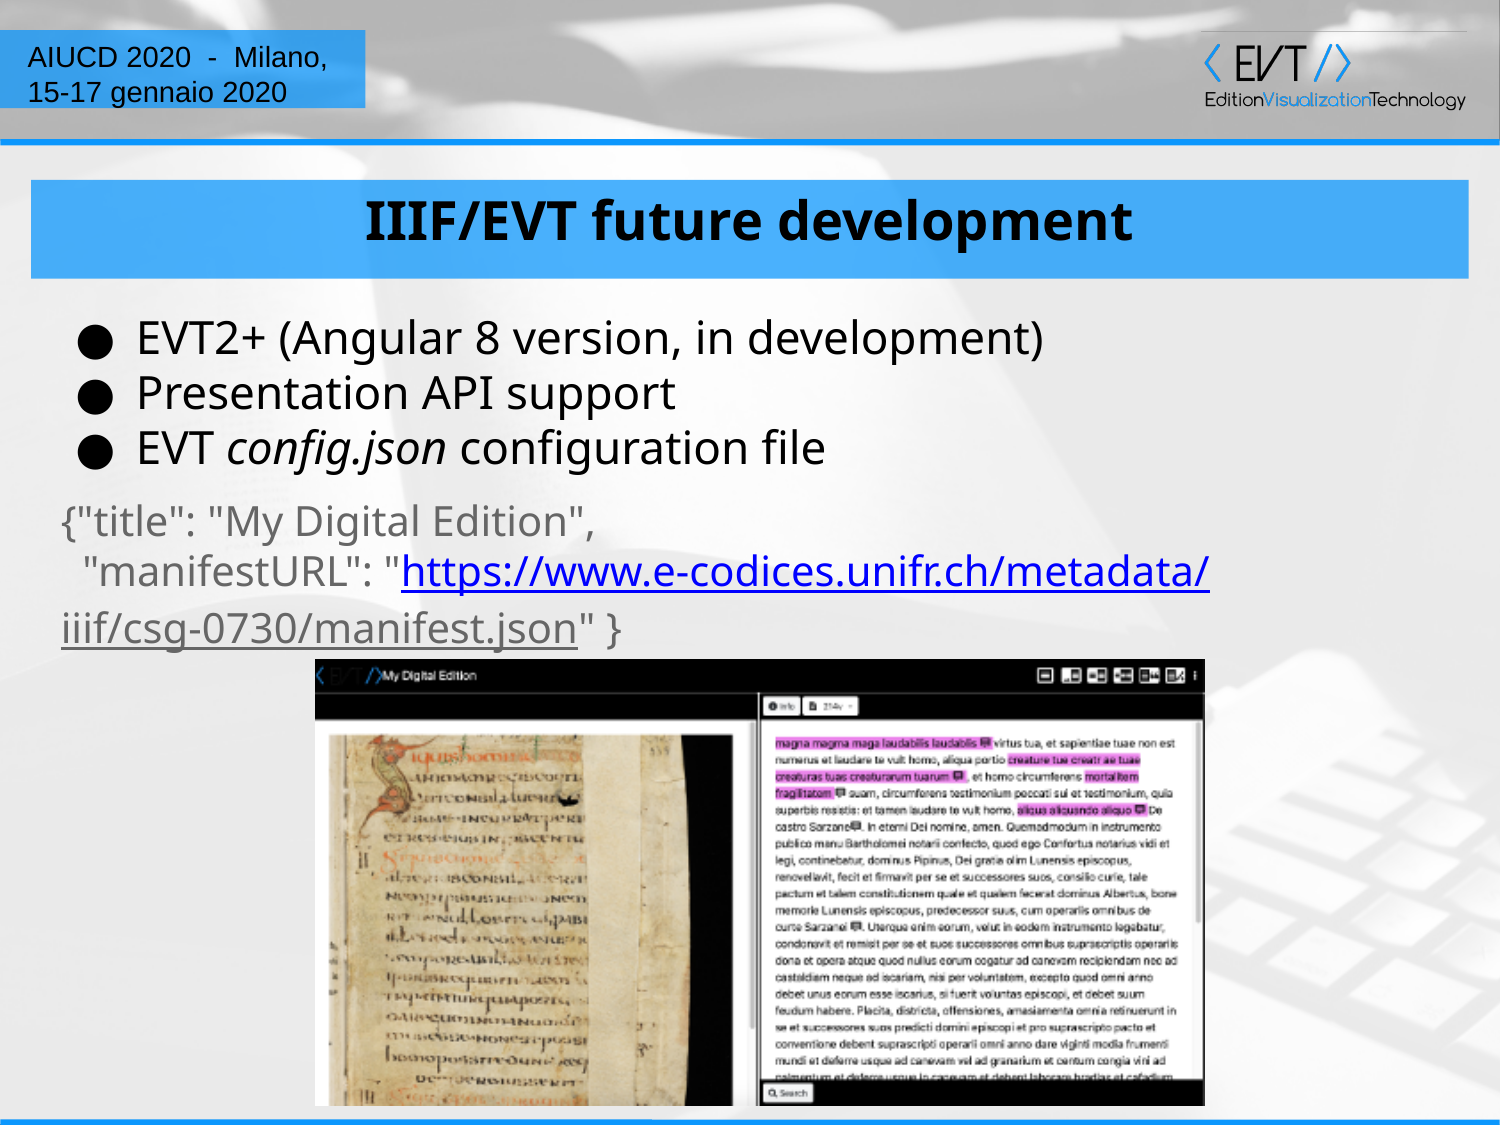

# IIIF/EVT future development
EVT2+ (Angular 8 version, in development)
Presentation API support
EVT config.json configuration file
{"title": "My Digital Edition",
 "manifestURL": "https://www.e-codices.unifr.ch/metadata/					iiif/csg-0730/manifest.json" }